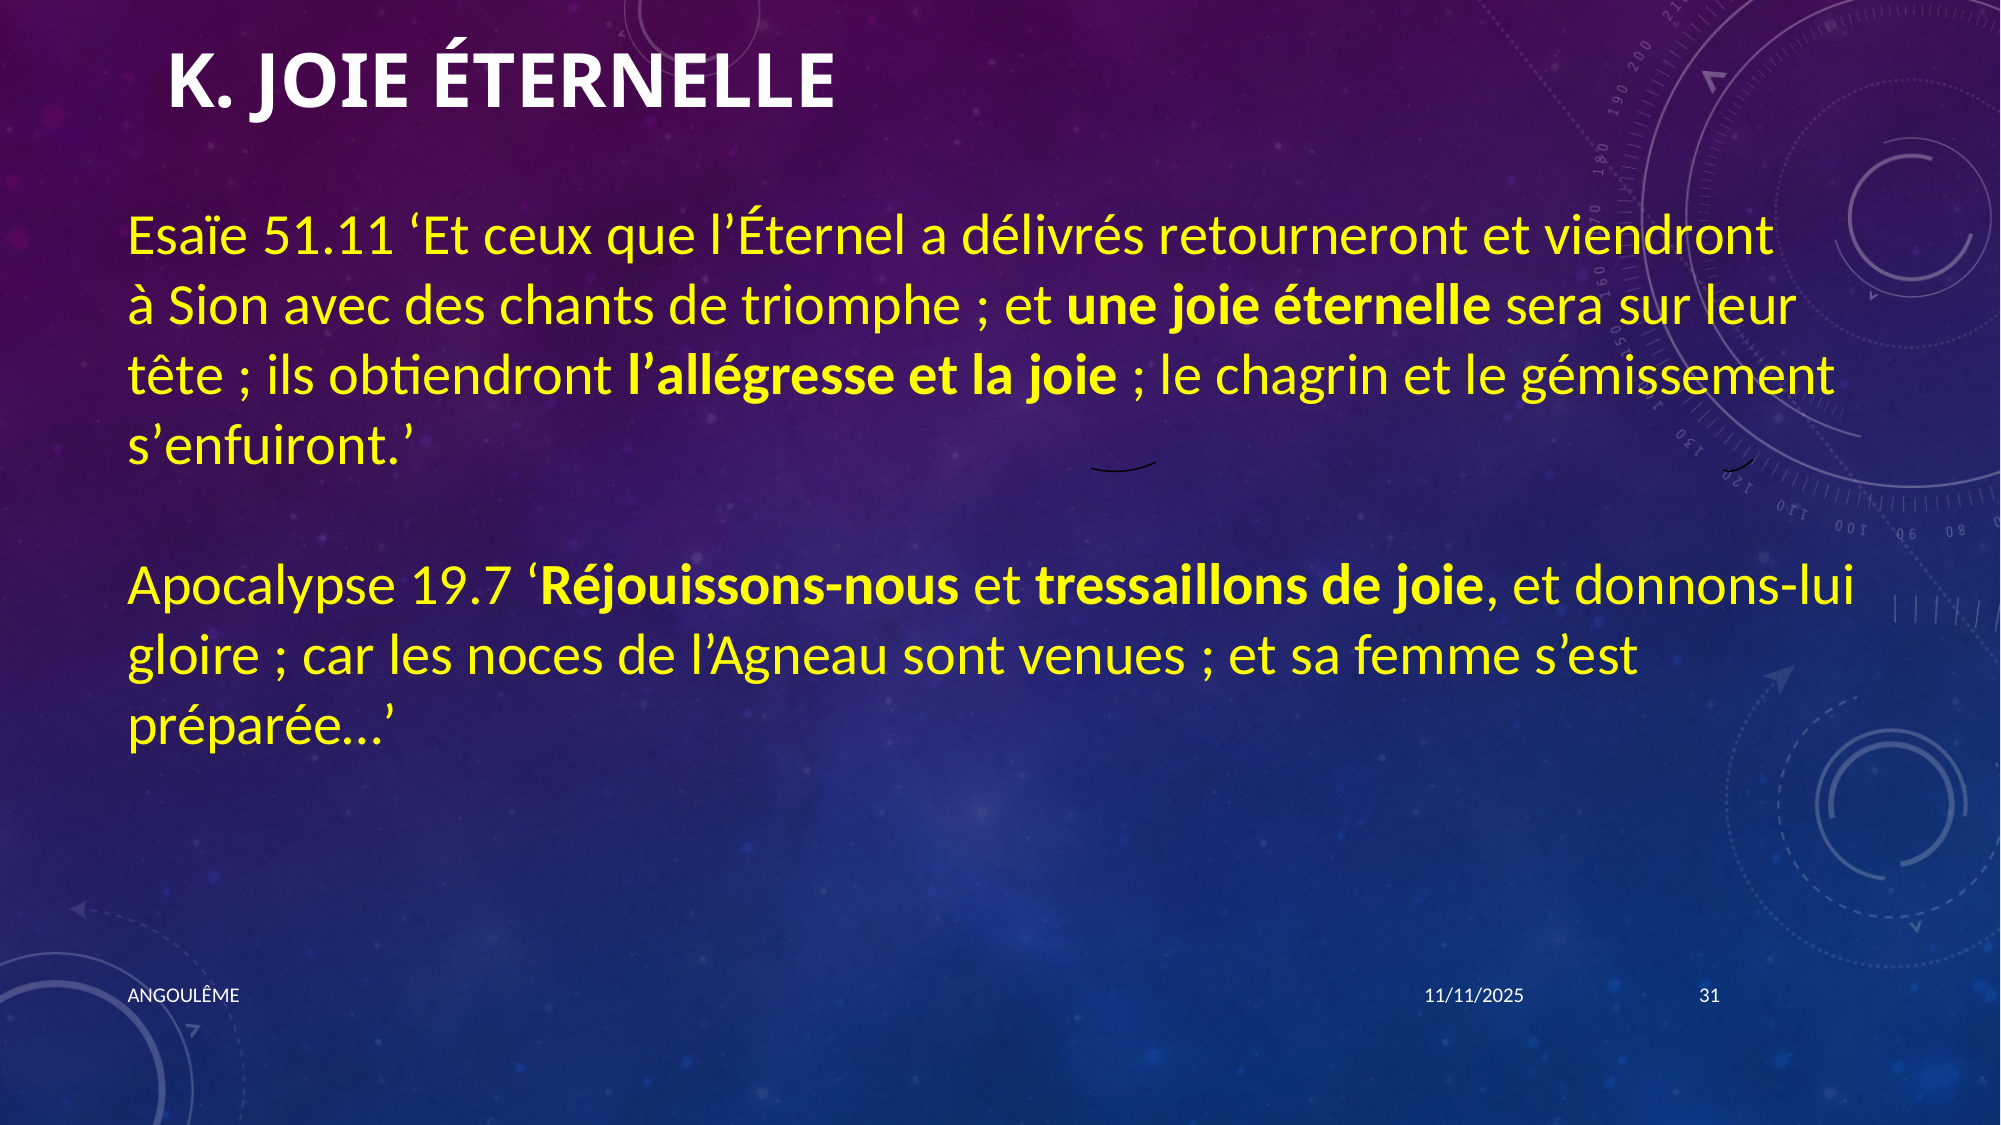

# K. joie éternelle
Esaïe 51.11 ‘Et ceux que l’Éternel a délivrés retourneront et viendront
à Sion avec des chants de triomphe ; et une joie éternelle sera sur leur tête ; ils obtiendront l’allégresse et la joie ; le chagrin et le gémissement s’enfuiront.’
Apocalypse 19.7 ‘Réjouissons-nous et tressaillons de joie, et donnons-lui
gloire ; car les noces de l’Agneau sont venues ; et sa femme s’est préparée…’
ANGOULÊME
11/11/2025